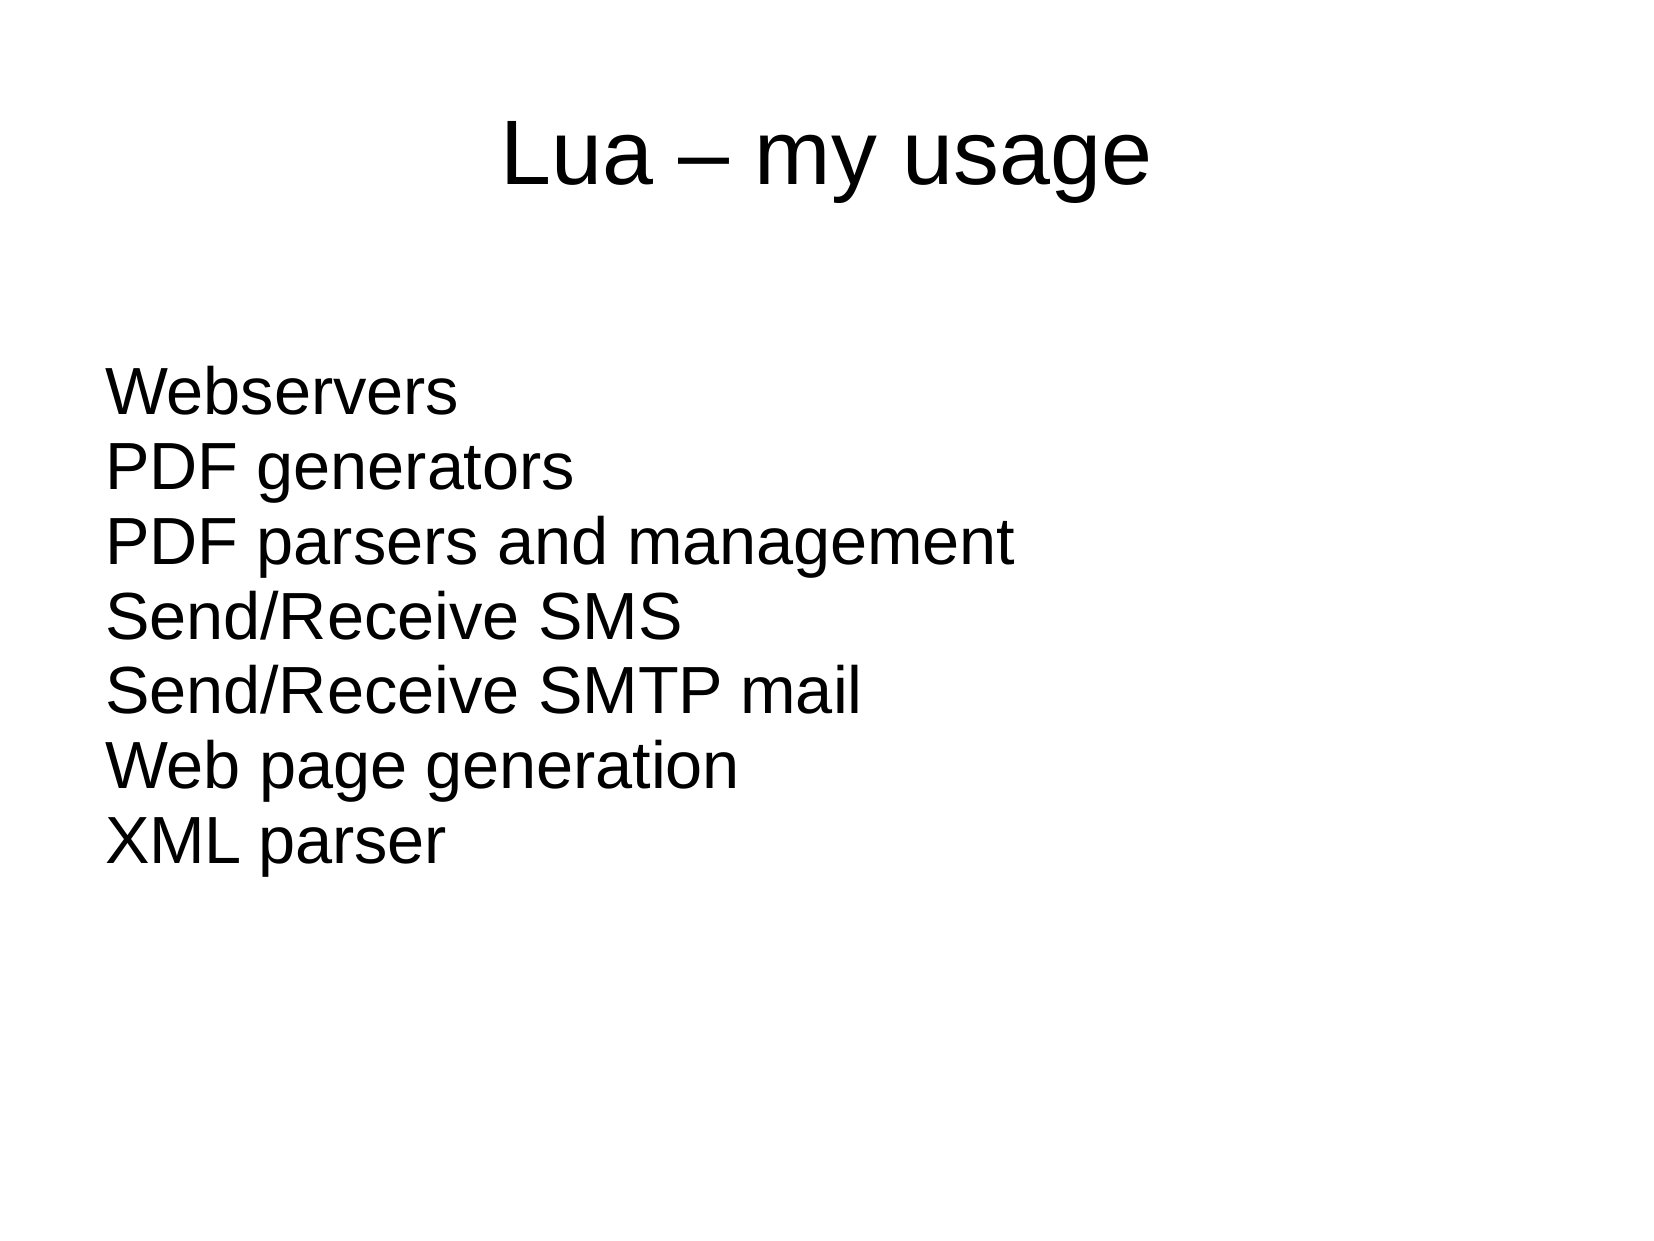

# Lua – my usage
Webservers
PDF generators
PDF parsers and management
Send/Receive SMS
Send/Receive SMTP mail
Web page generation
XML parser